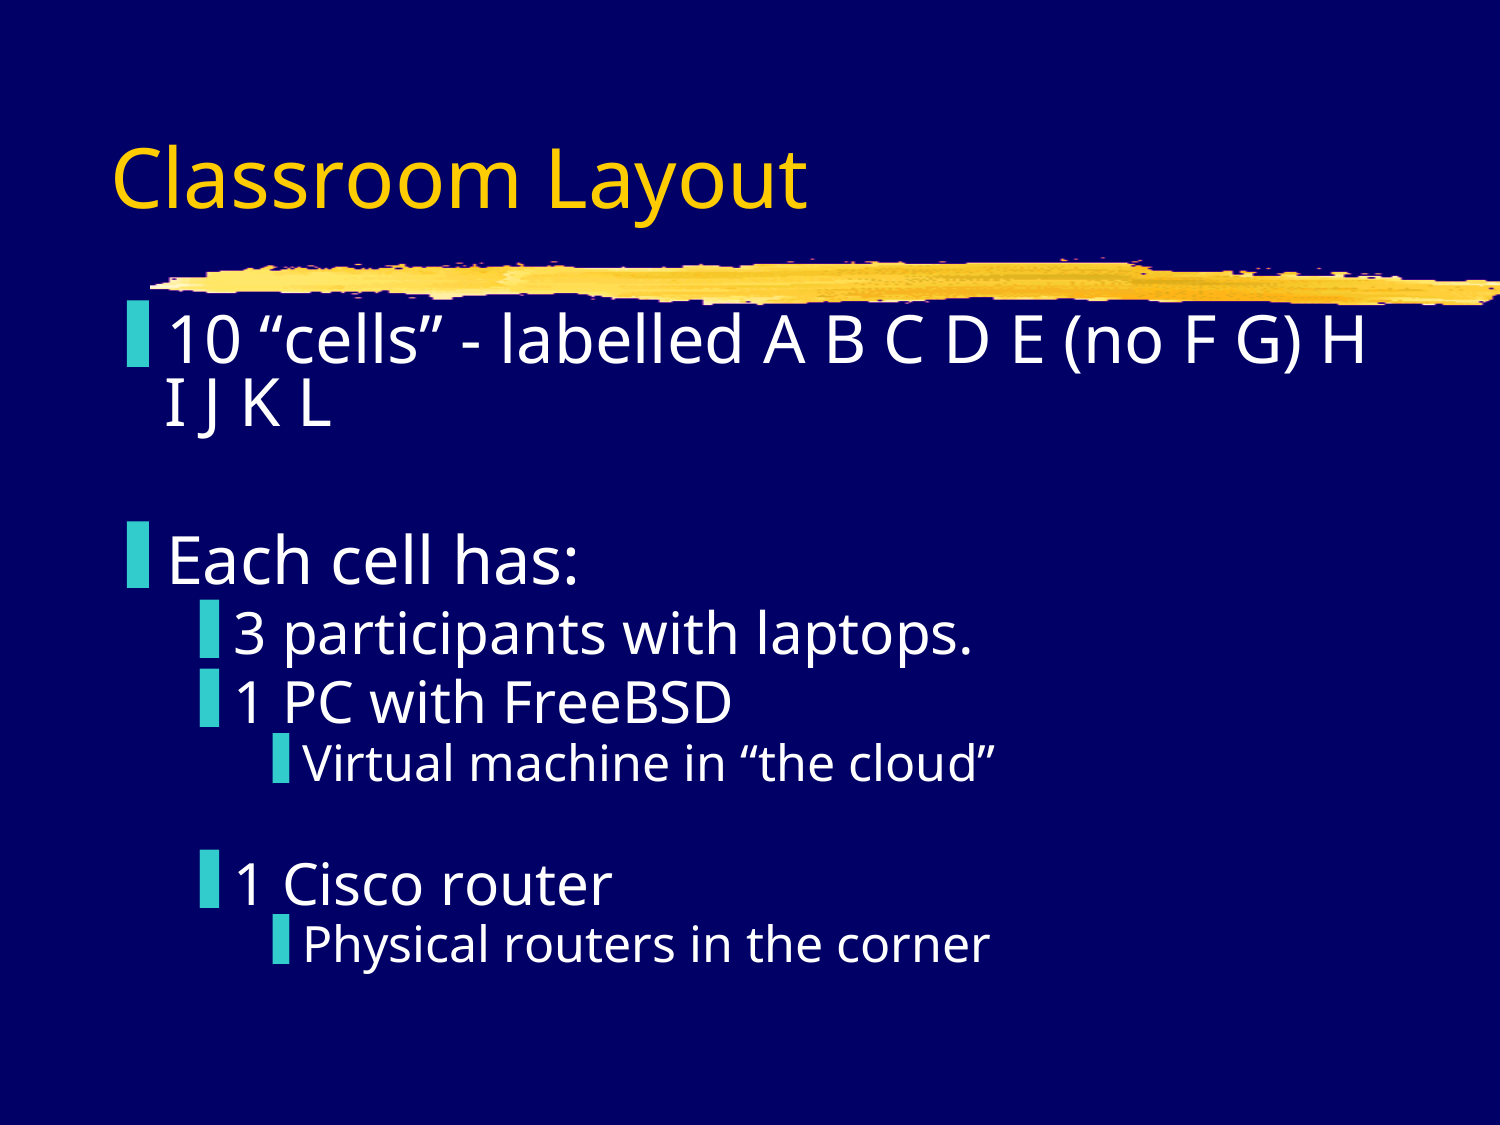

# Classroom Layout
10 “cells” - labelled A B C D E (no F G) H I J K L
Each cell has:
3 participants with laptops.
1 PC with FreeBSD
Virtual machine in “the cloud”
1 Cisco router
Physical routers in the corner